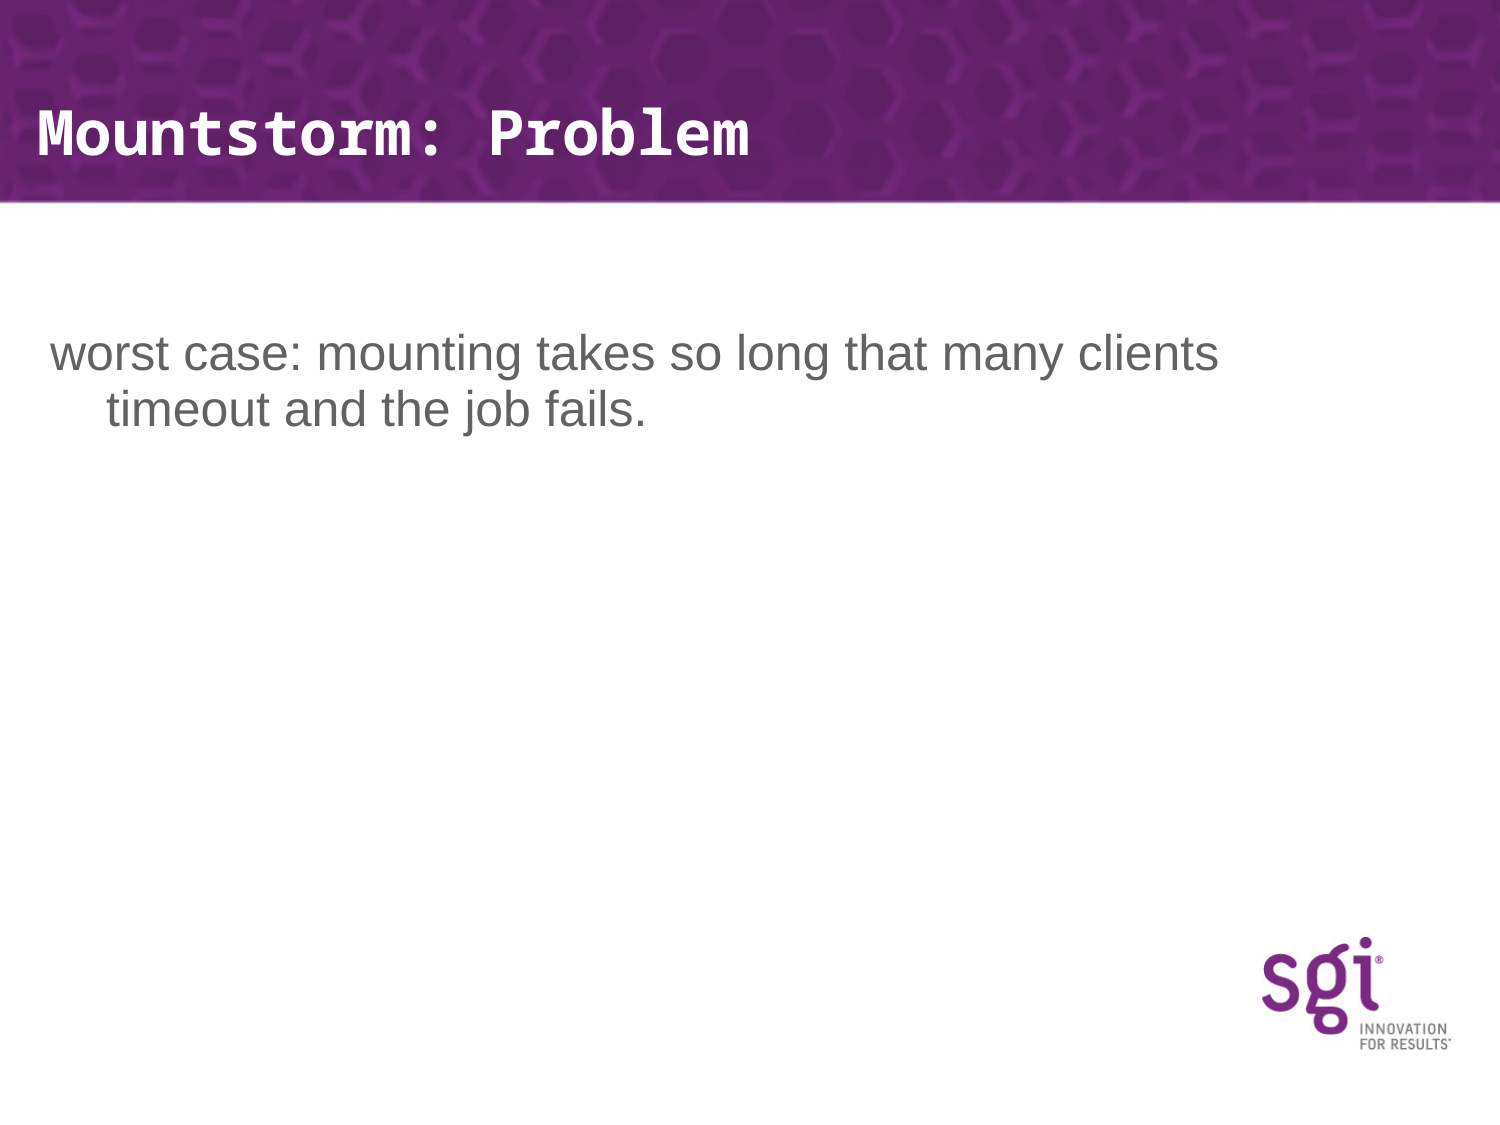

# Mountstorm: Problem
worst case: mounting takes so long that many clients timeout and the job fails.